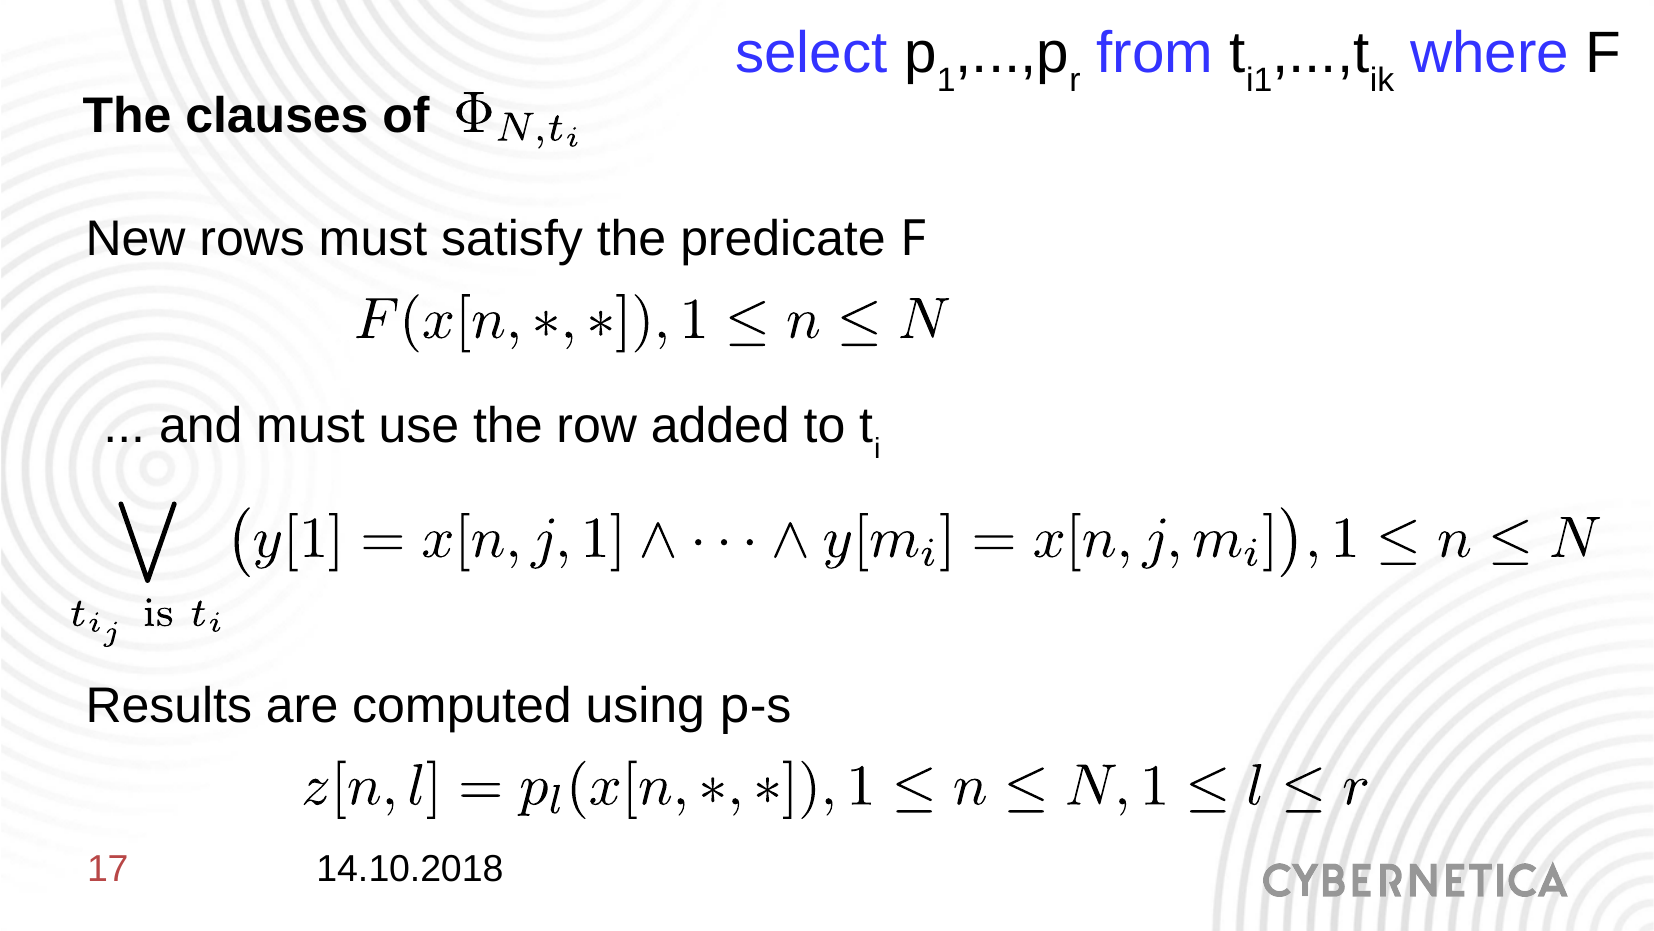

select p1,...,pr from ti1,...,tik where F
# The clauses of
New rows must satisfy the predicate F
... and must use the row added to ti
Results are computed using p-s
17
01.04.2000